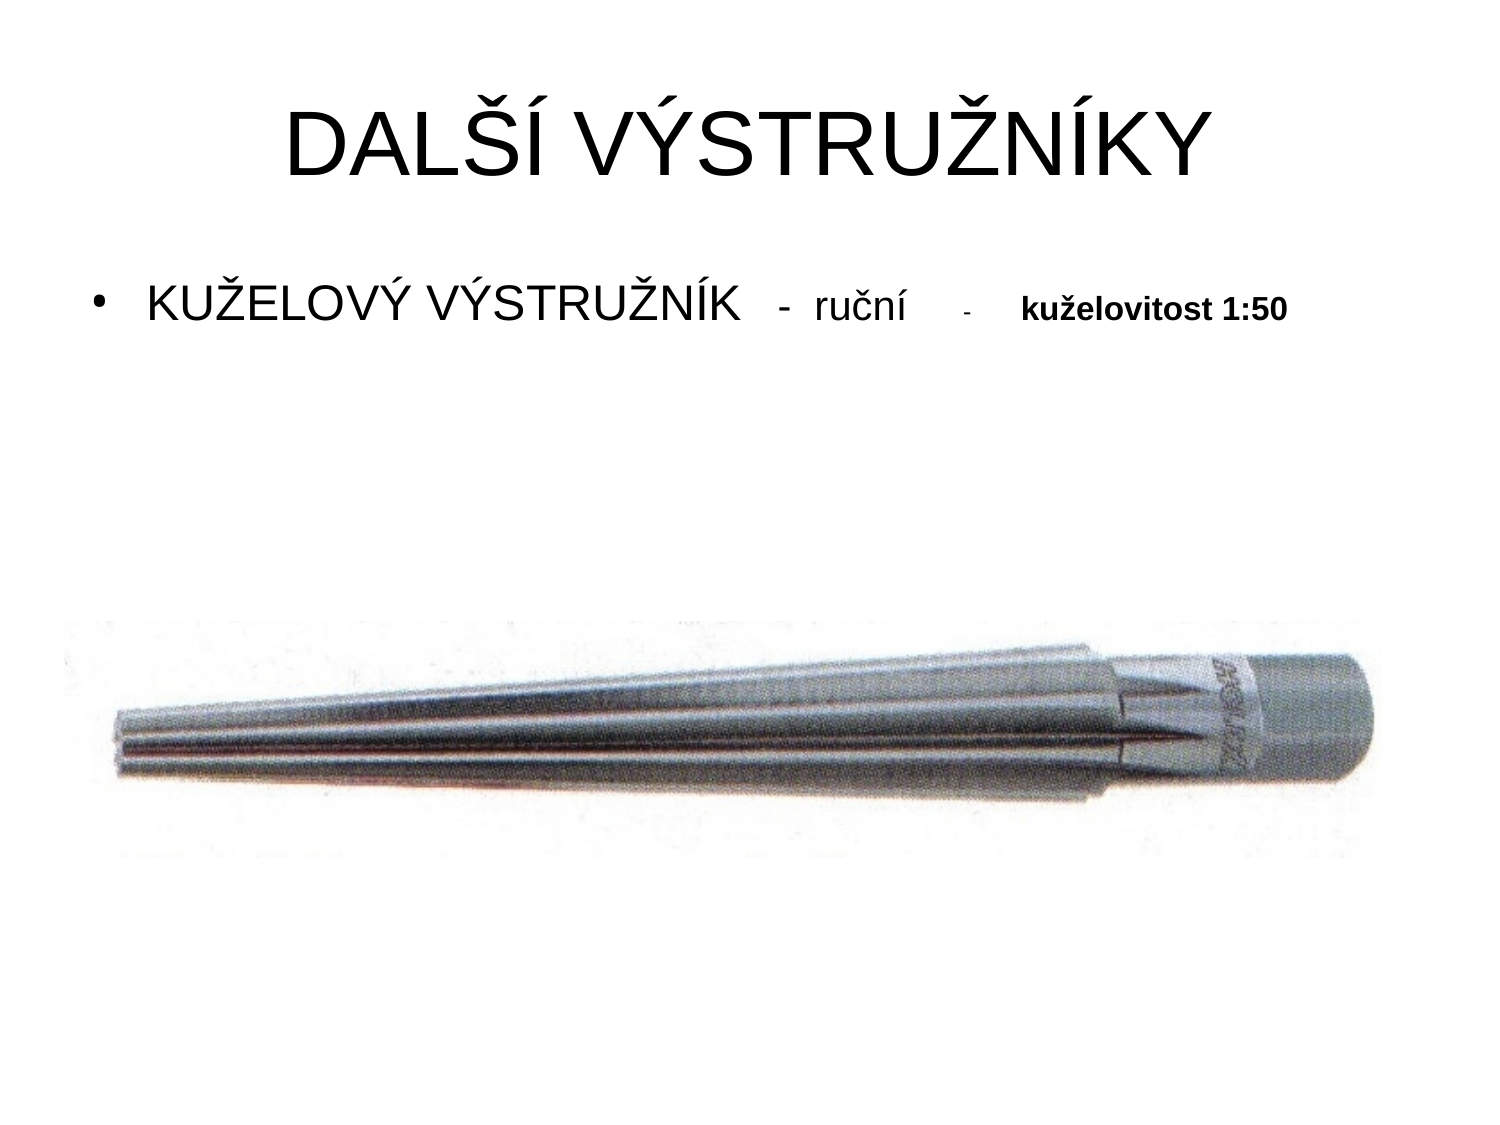

# DALŠÍ VÝSTRUŽNÍKY
KUŽELOVÝ VÝSTRUŽNÍK - ruční - kuželovitost 1:50